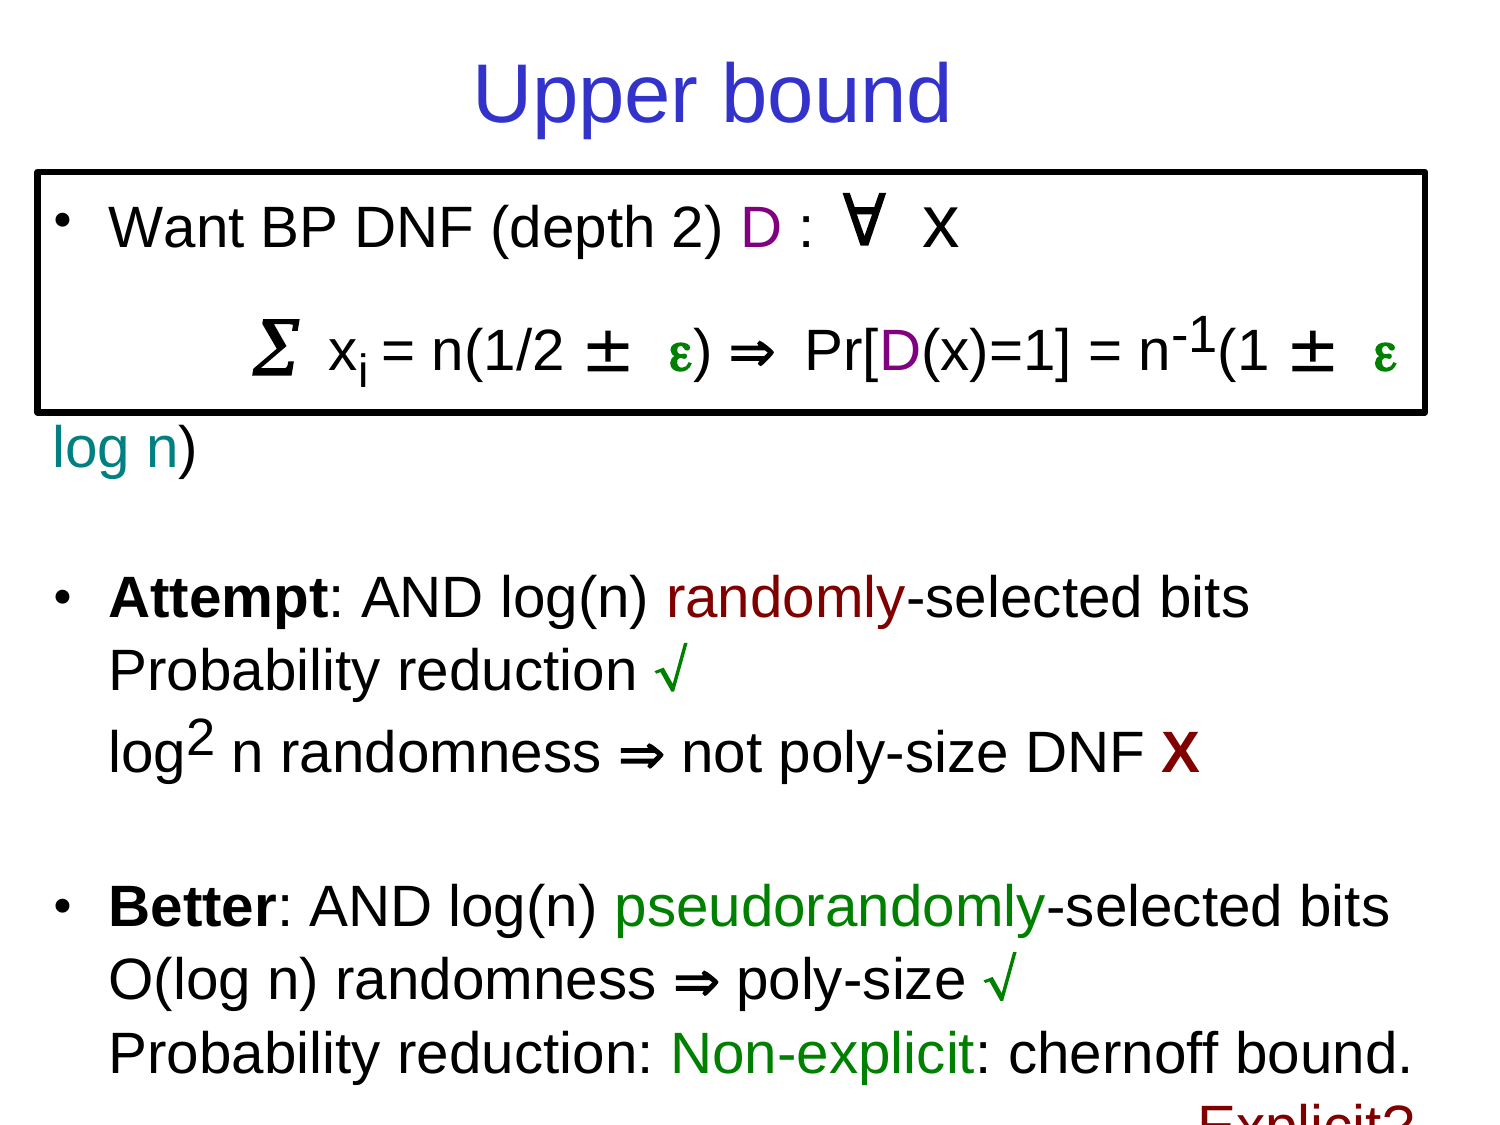

# Upper bound
Want BP DNF (depth 2) D :  x
  xi = n(1/2  )  Pr[D(x)=1] = n-1(1   log n)
Attempt: AND log(n) randomly-selected bits
Probability reduction 
log2 n randomness  not poly-size DNF X
Better: AND log(n) pseudorandomly-selected bits
O(log n) randomness  poly-size 
Probability reduction: Non-explicit: chernoff bound.
 Explicit?